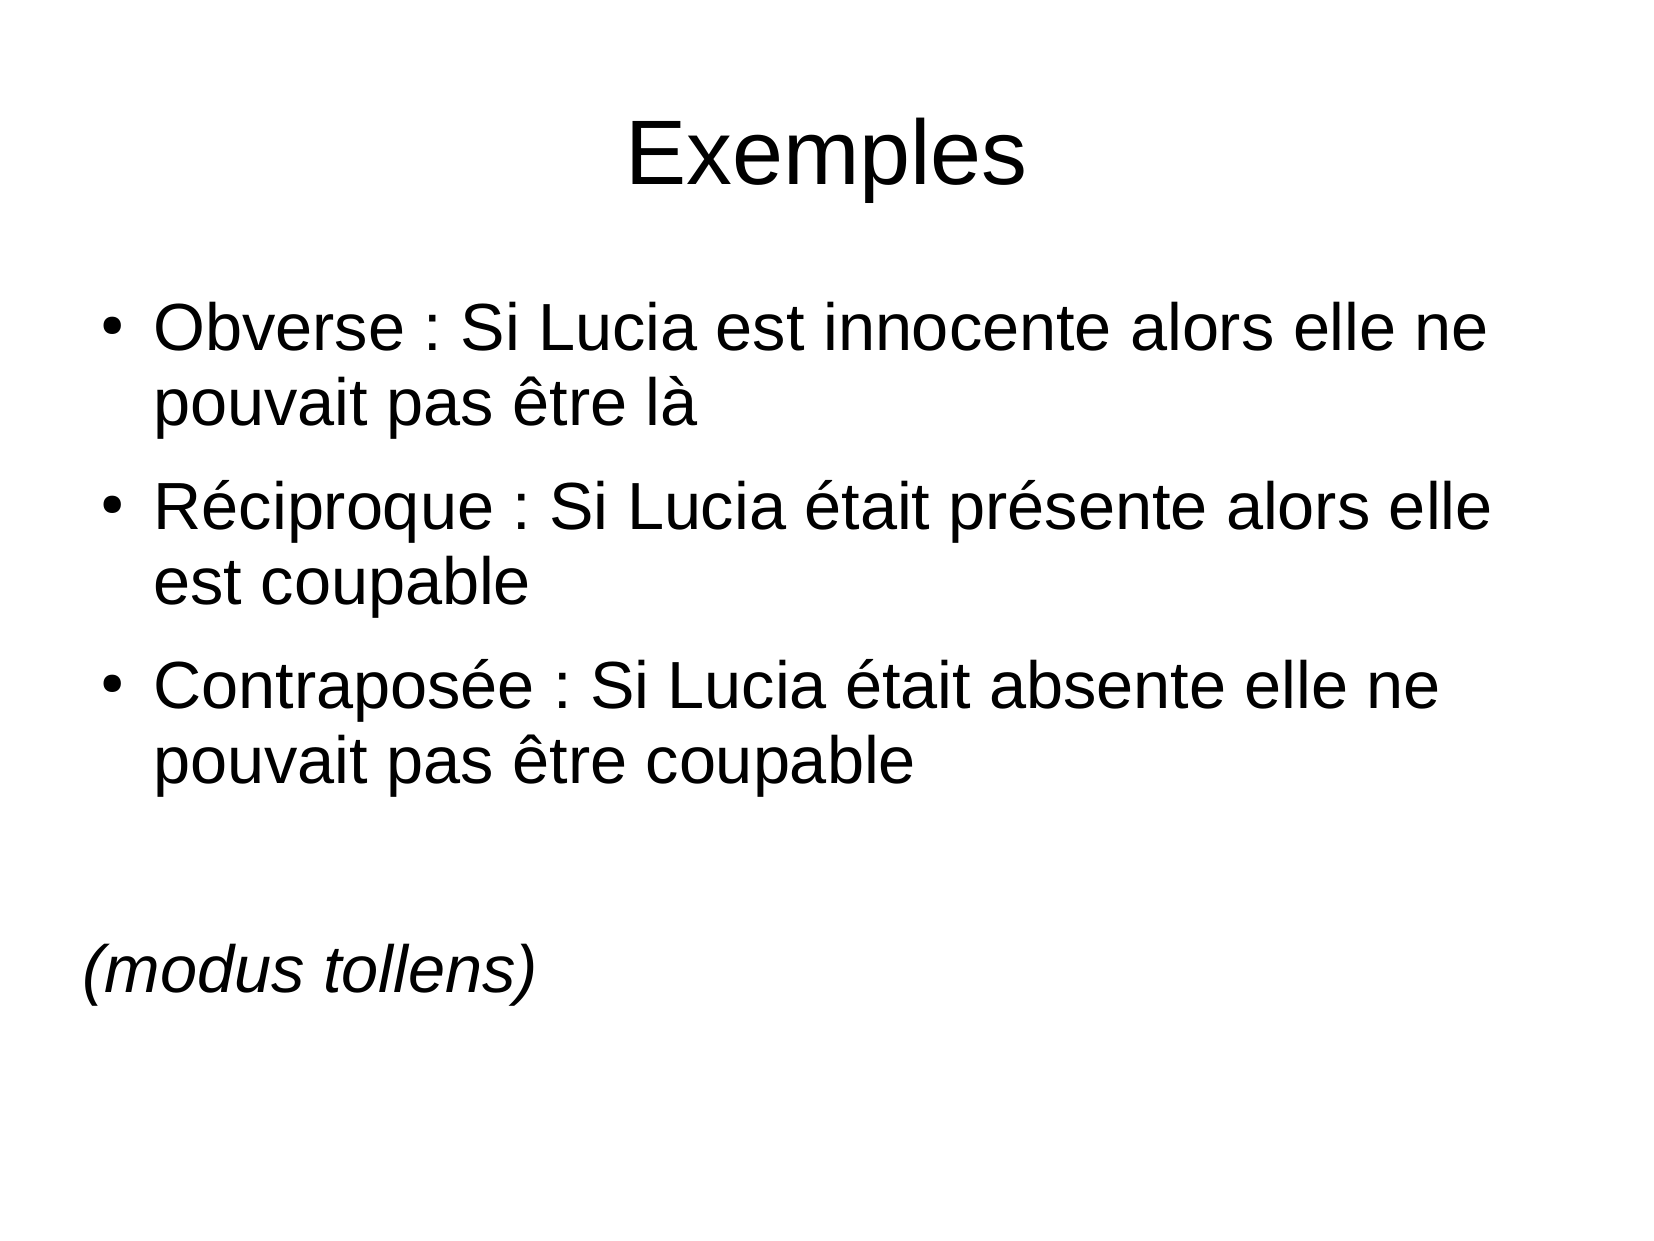

# Exemples
Obverse : Si Lucia est innocente alors elle ne pouvait pas être là
Réciproque : Si Lucia était présente alors elle est coupable
Contraposée : Si Lucia était absente elle ne pouvait pas être coupable
(modus tollens)